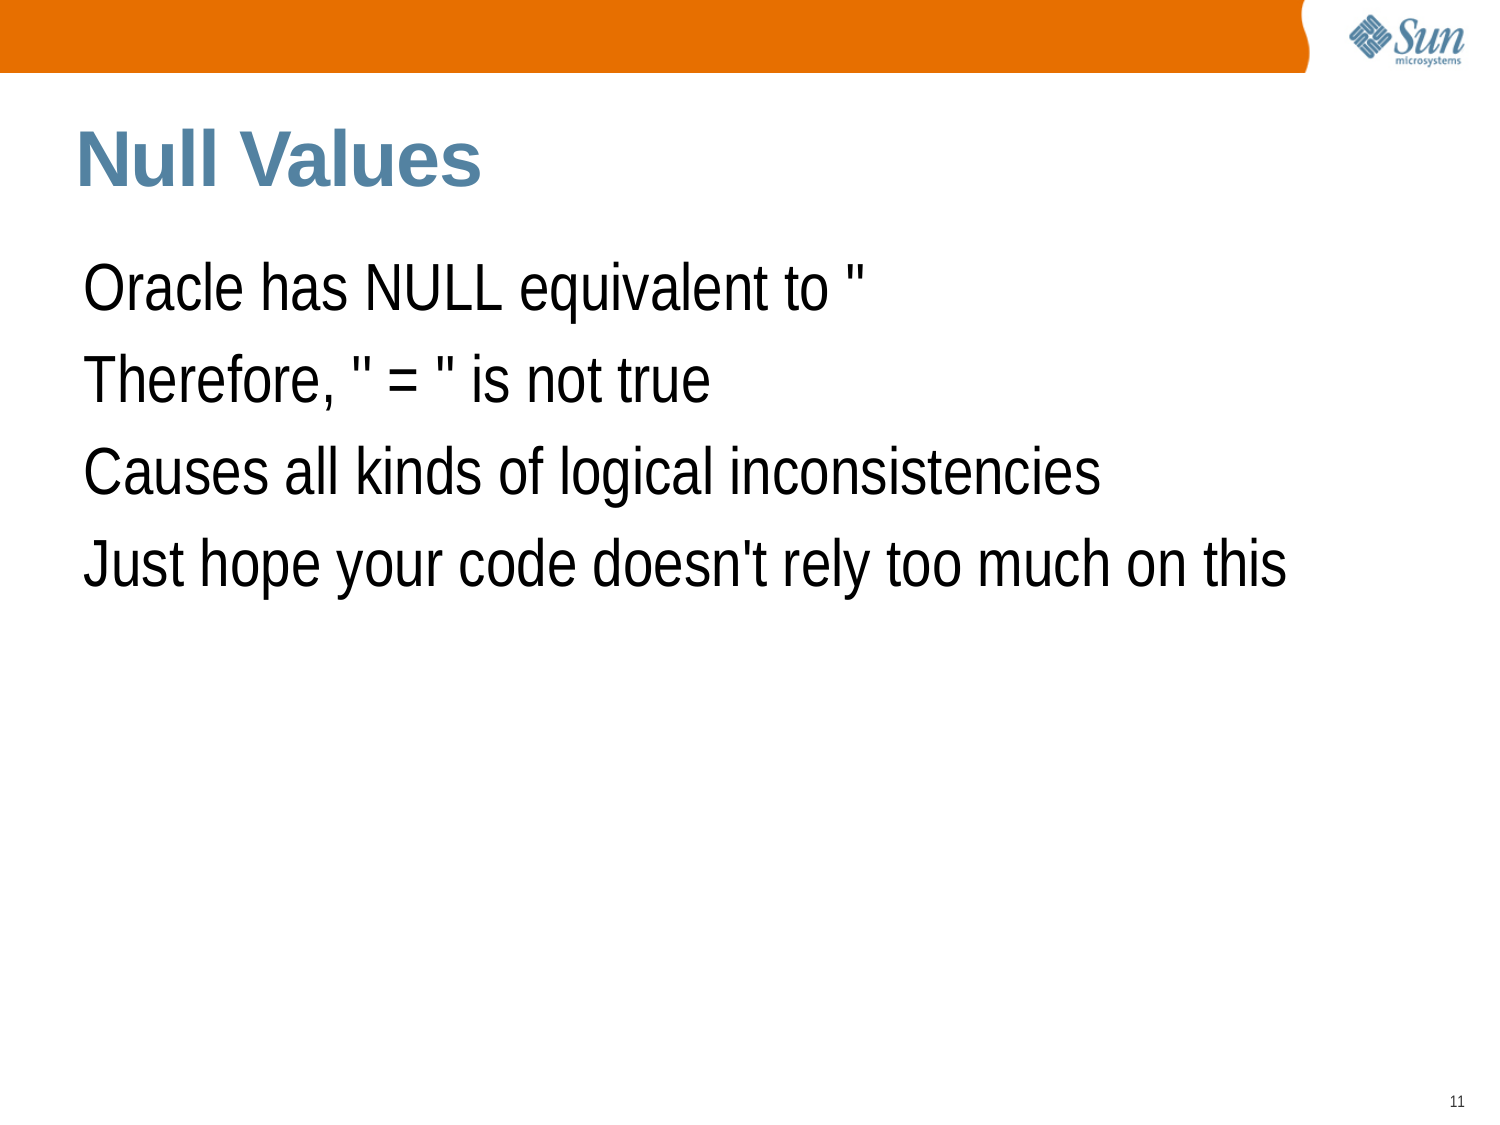

# Null Values
Oracle has NULL equivalent to ''
Therefore, '' = '' is not true
Causes all kinds of logical inconsistencies
Just hope your code doesn't rely too much on this